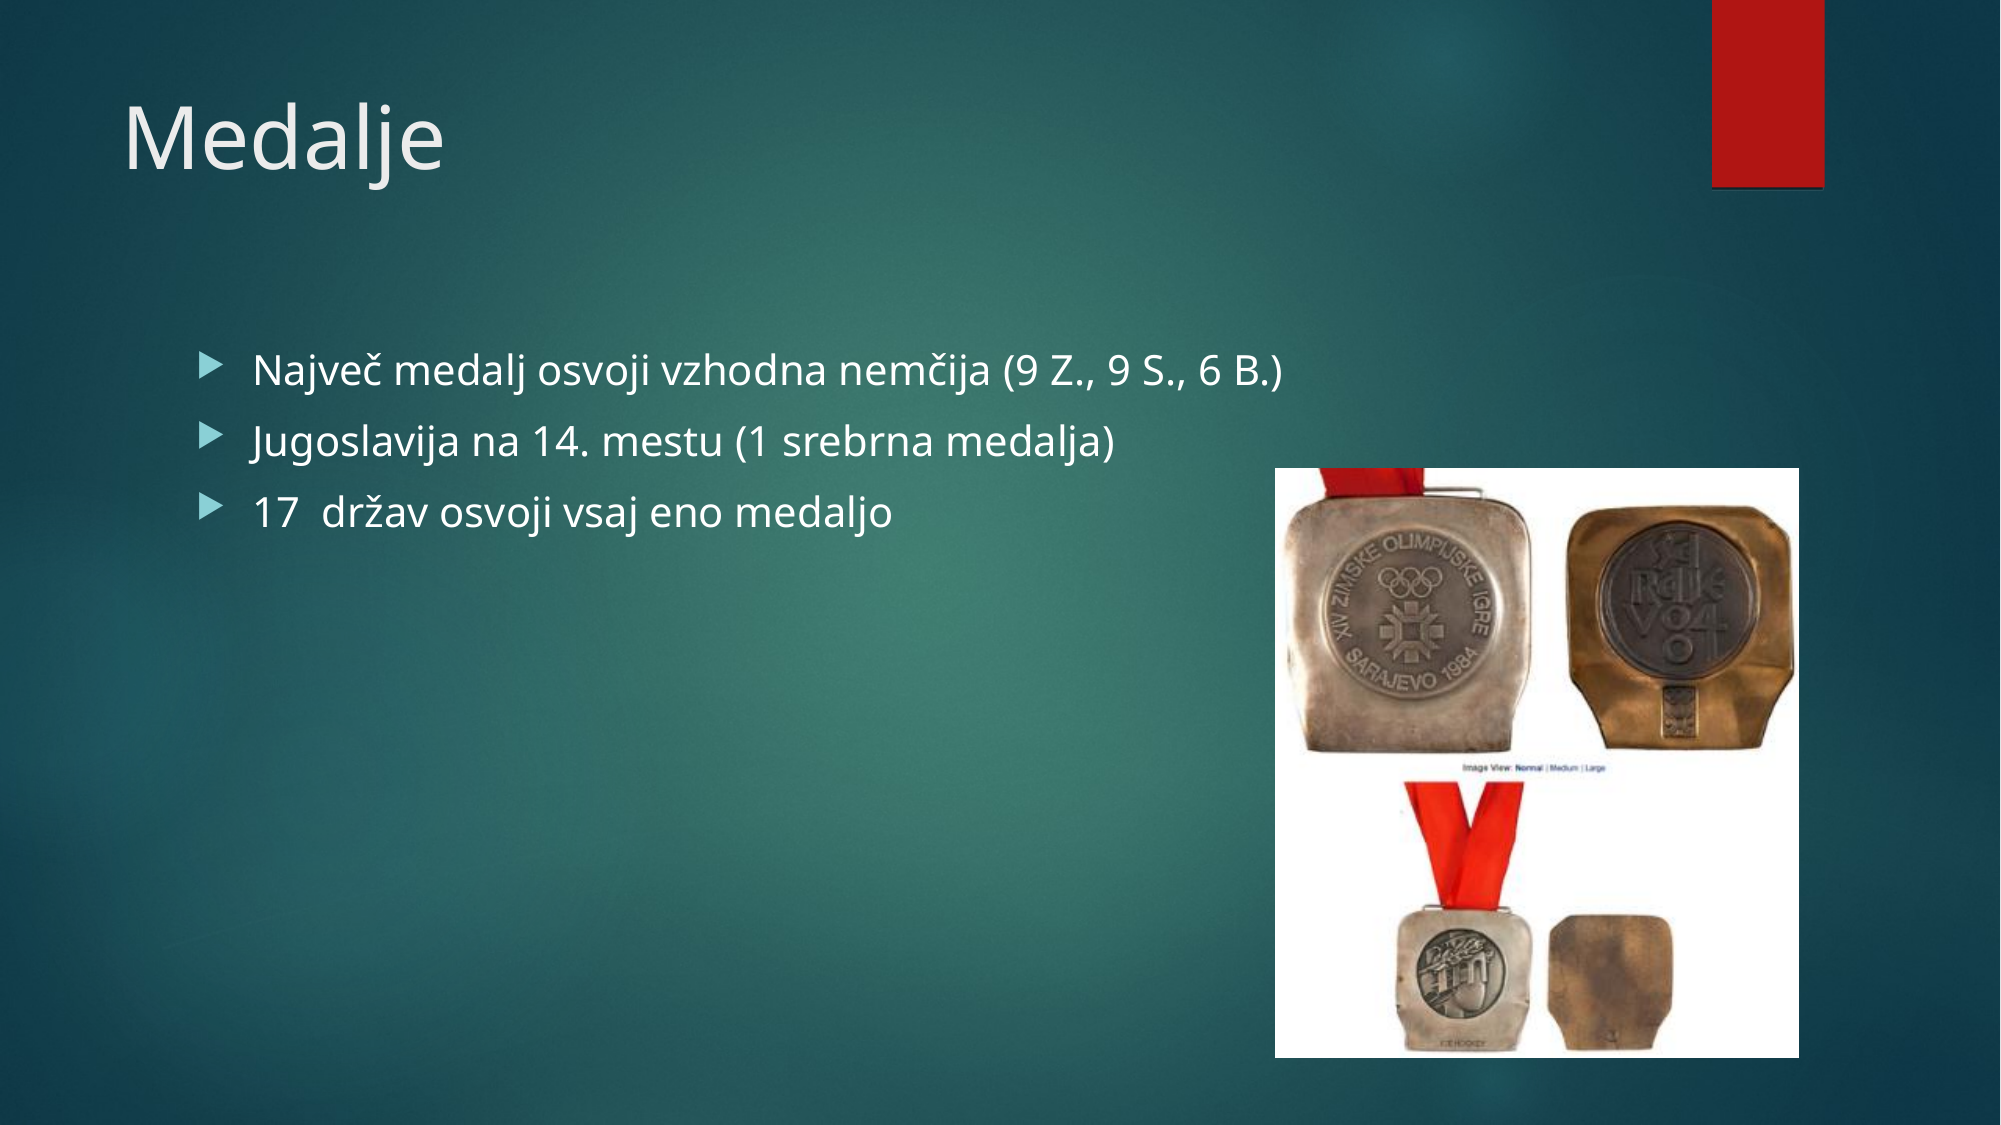

# Medalje
Največ medalj osvoji vzhodna nemčija (9 Z., 9 S., 6 B.)
Jugoslavija na 14. mestu (1 srebrna medalja)
17 držav osvoji vsaj eno medaljo